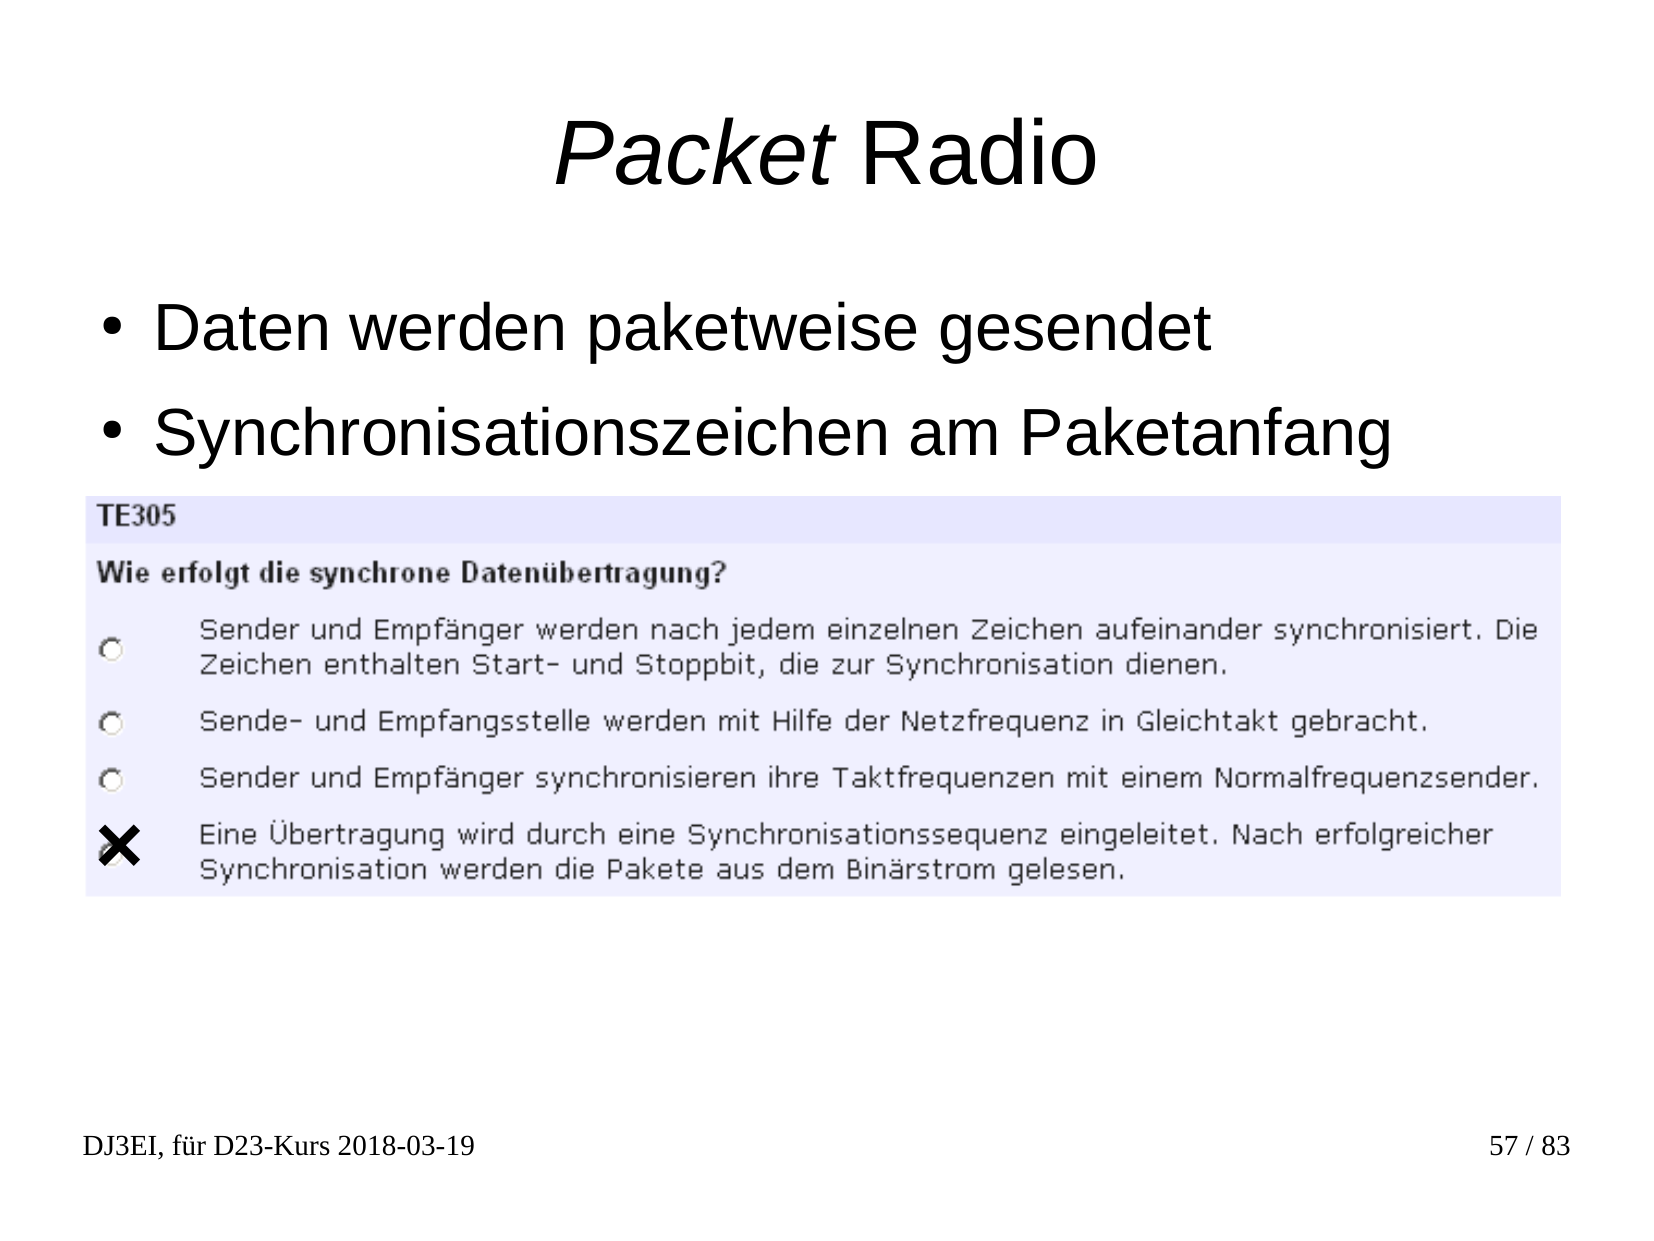

# Packet Radio
Daten werden paketweise gesendet
Synchronisationszeichen am Paketanfang
×
57